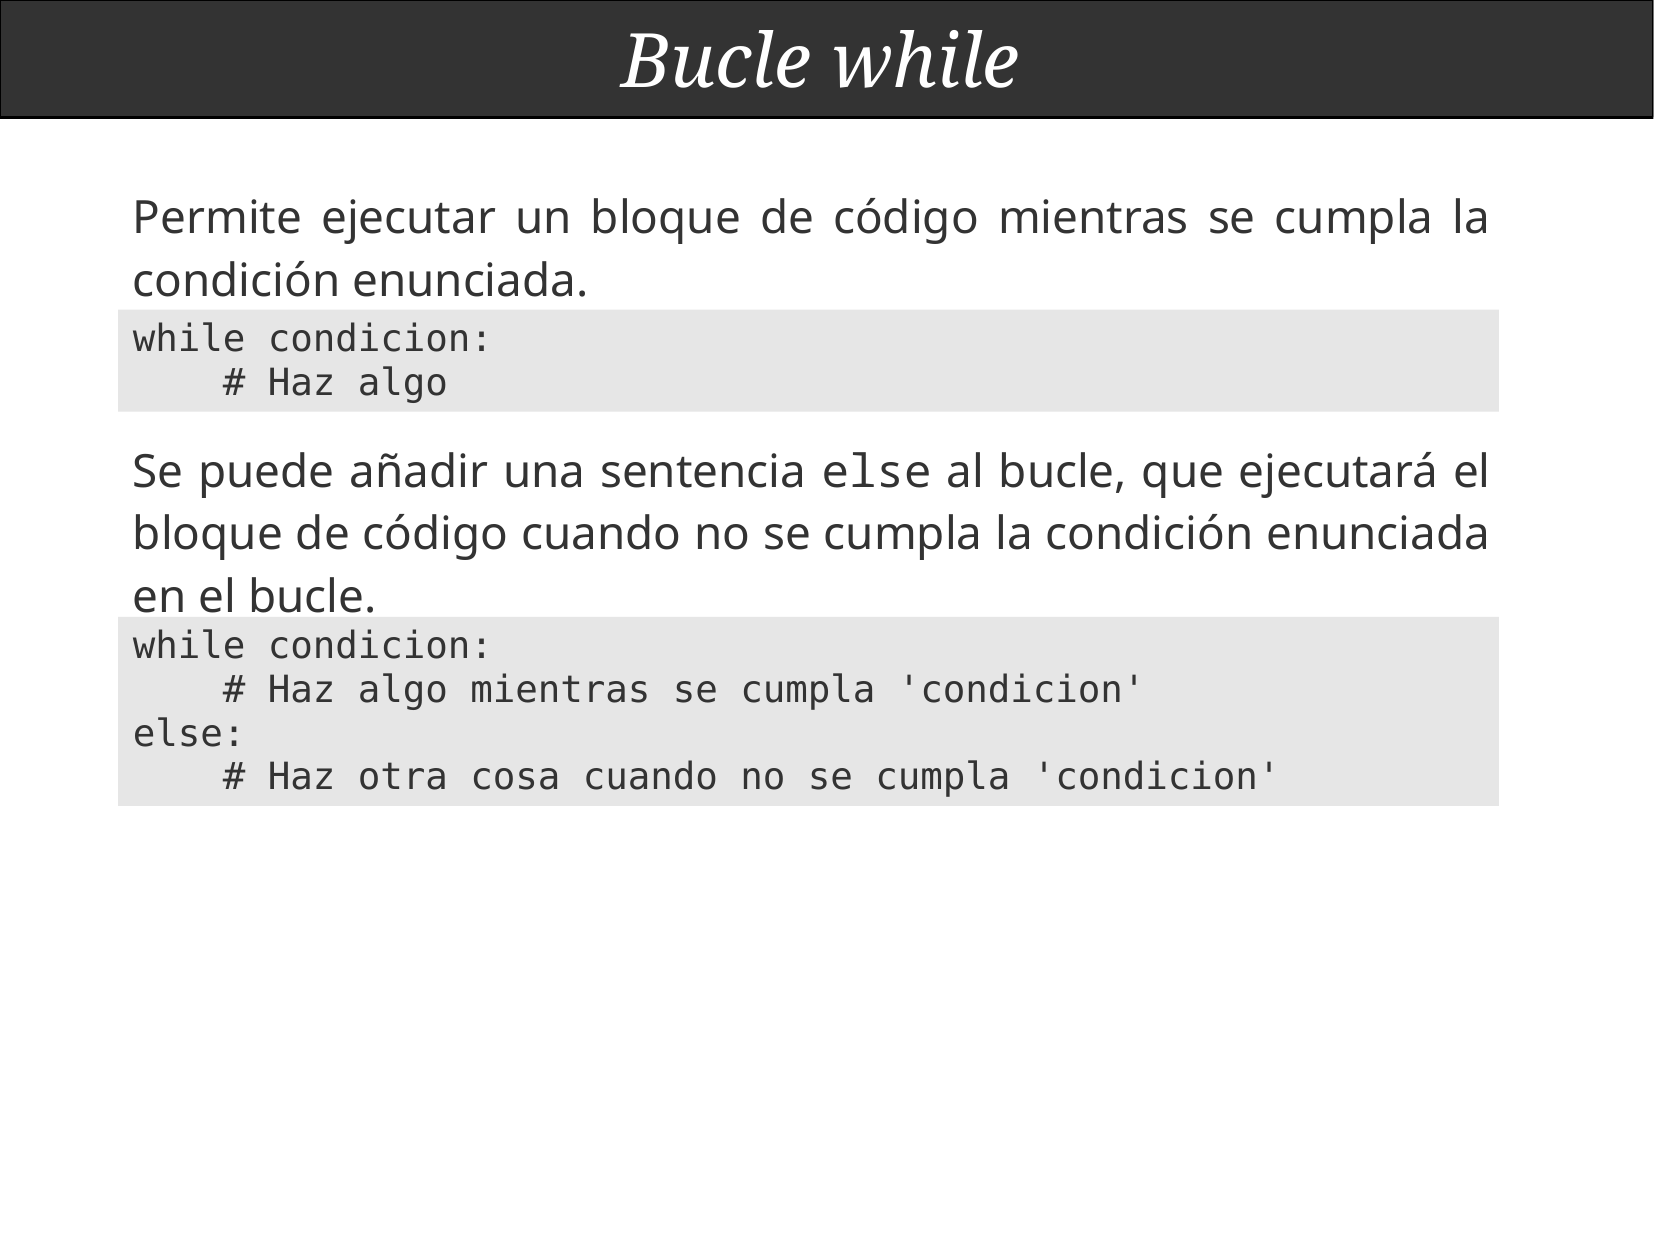

Bucle while
Permite ejecutar un bloque de código mientras se cumpla la condición enunciada.
while condicion:
 # Haz algo
Se puede añadir una sentencia else al bucle, que ejecutará el bloque de código cuando no se cumpla la condición enunciada en el bucle.
while condicion:
 # Haz algo mientras se cumpla 'condicion'
else:
 # Haz otra cosa cuando no se cumpla 'condicion'